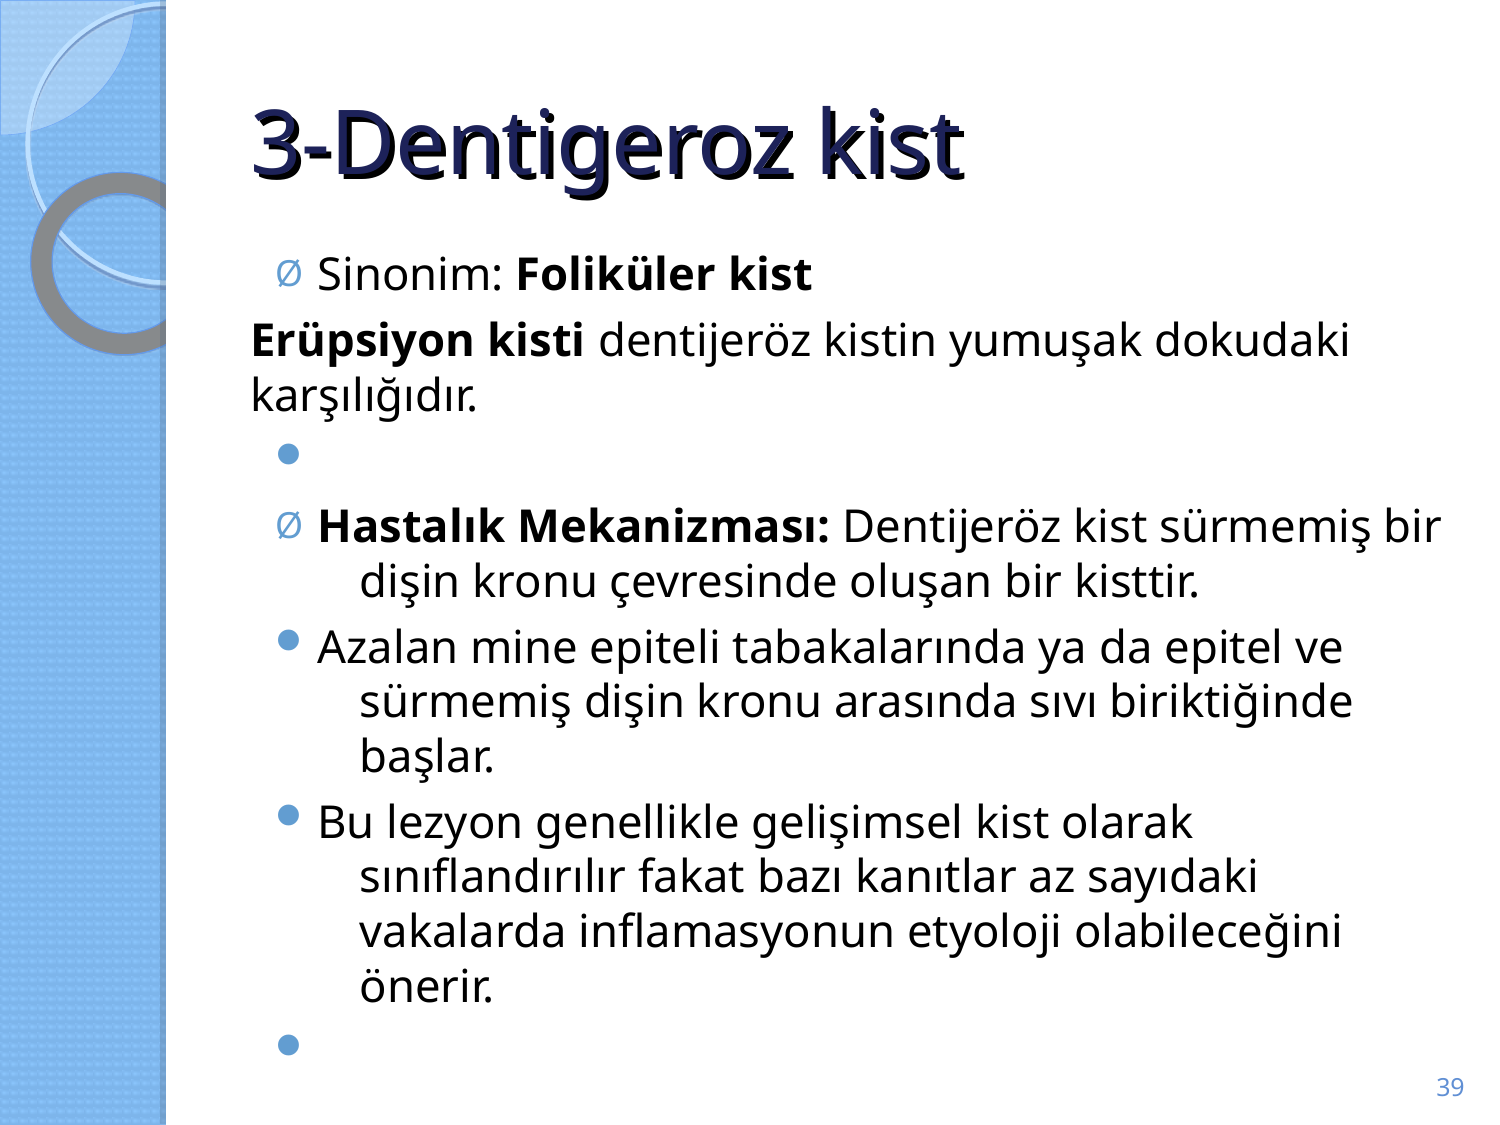

# 3-Dentigeroz kist
Sinonim: Foliküler kist
Erüpsiyon kisti dentijeröz kistin yumuşak dokudaki karşılığıdır.
Hastalık Mekanizması: Dentijeröz kist sürmemiş bir dişin kronu çevresinde oluşan bir kisttir.
Azalan mine epiteli tabakalarında ya da epitel ve sürmemiş dişin kronu arasında sıvı biriktiğinde başlar.
Bu lezyon genellikle gelişimsel kist olarak sınıflandırılır fakat bazı kanıtlar az sayıdaki vakalarda inflamasyonun etyoloji olabileceğini önerir.